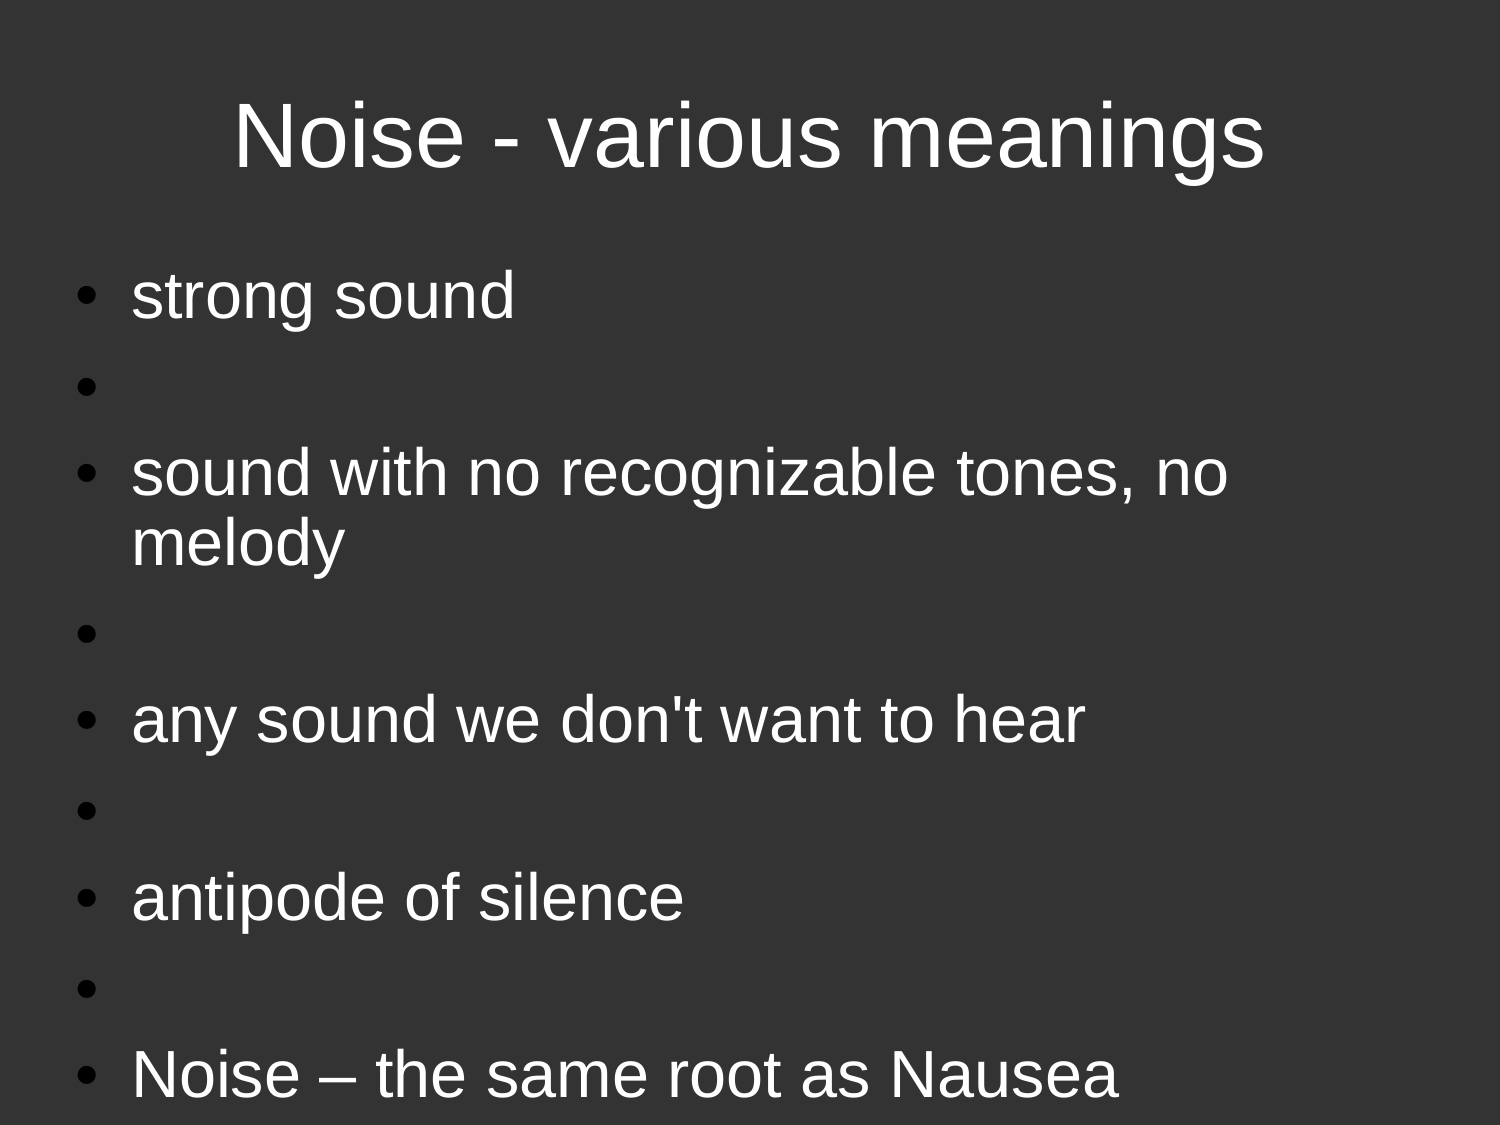

# Noise - various meanings
strong sound
sound with no recognizable tones, no melody
any sound we don't want to hear
antipode of silence
Noise – the same root as Nausea